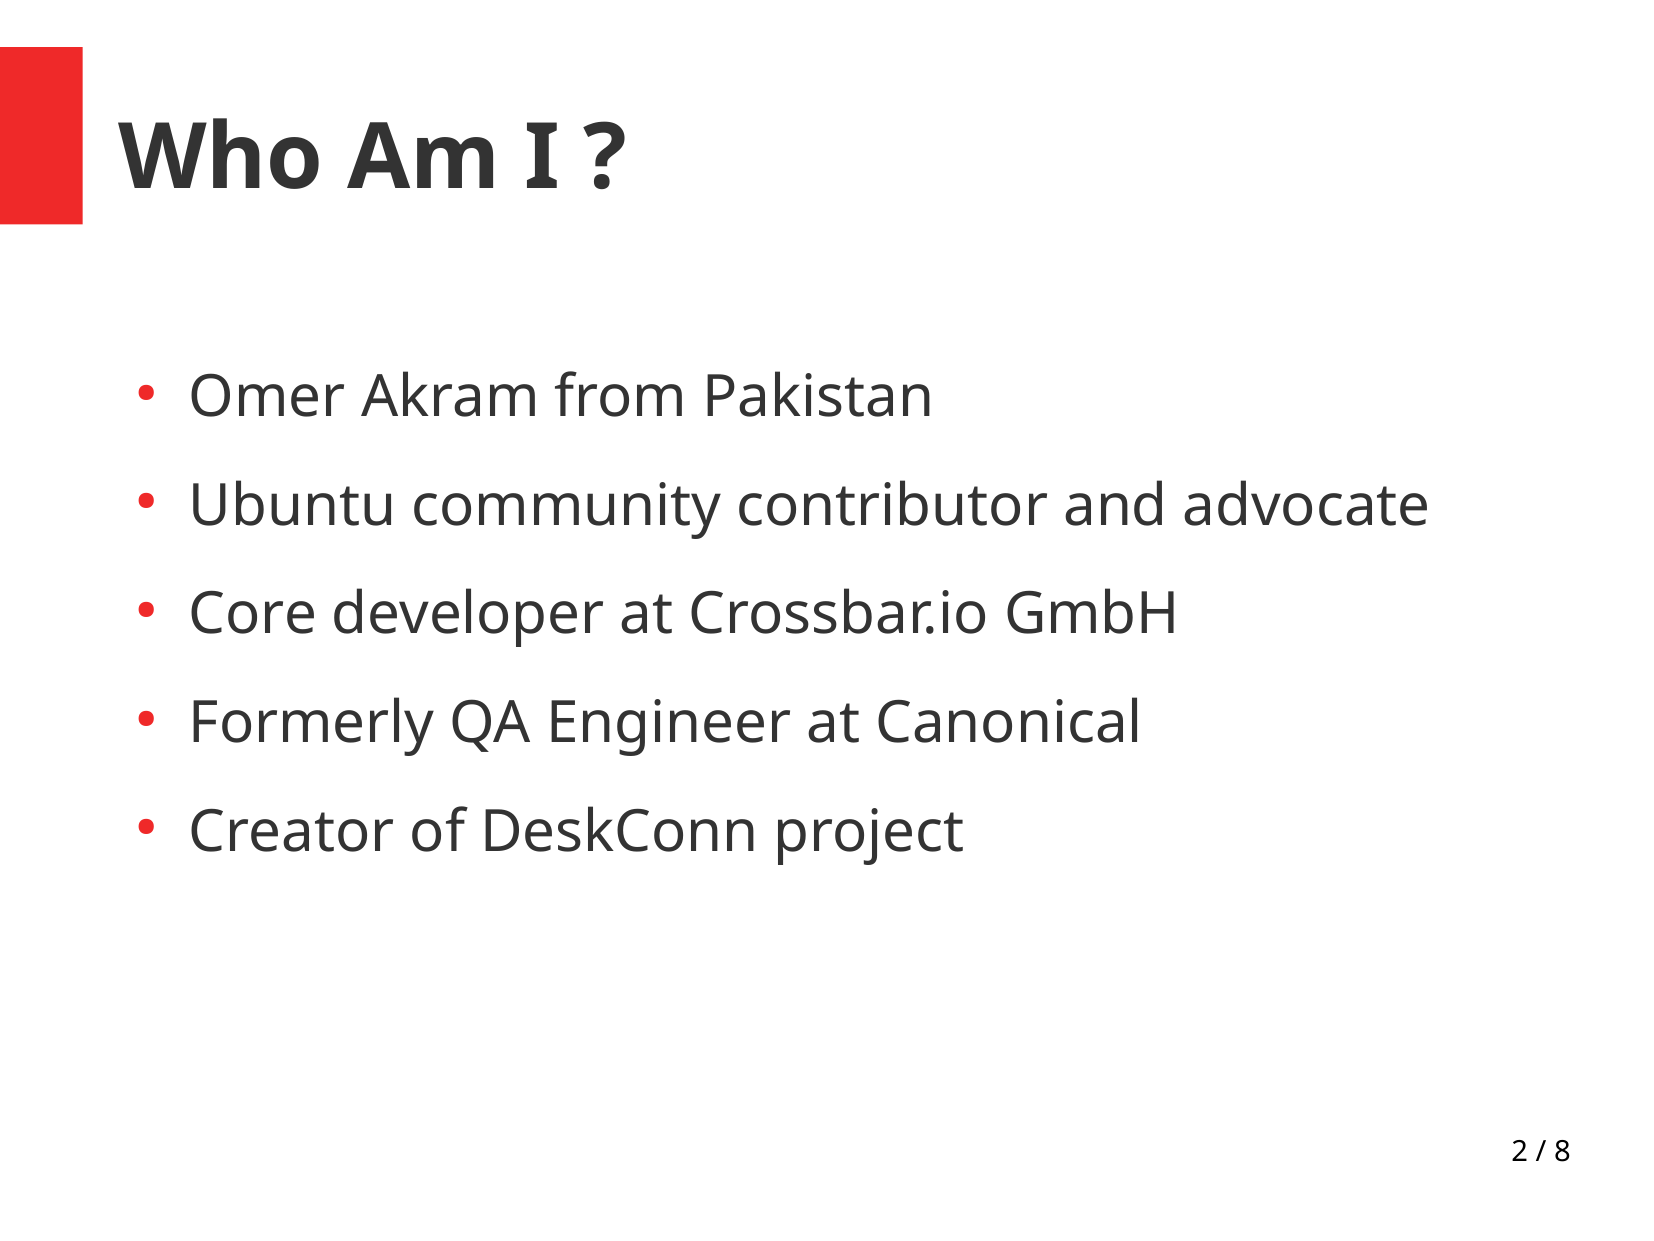

# Who Am I ?
Omer Akram from Pakistan
Ubuntu community contributor and advocate
Core developer at Crossbar.io GmbH
Formerly QA Engineer at Canonical
Creator of DeskConn project
2